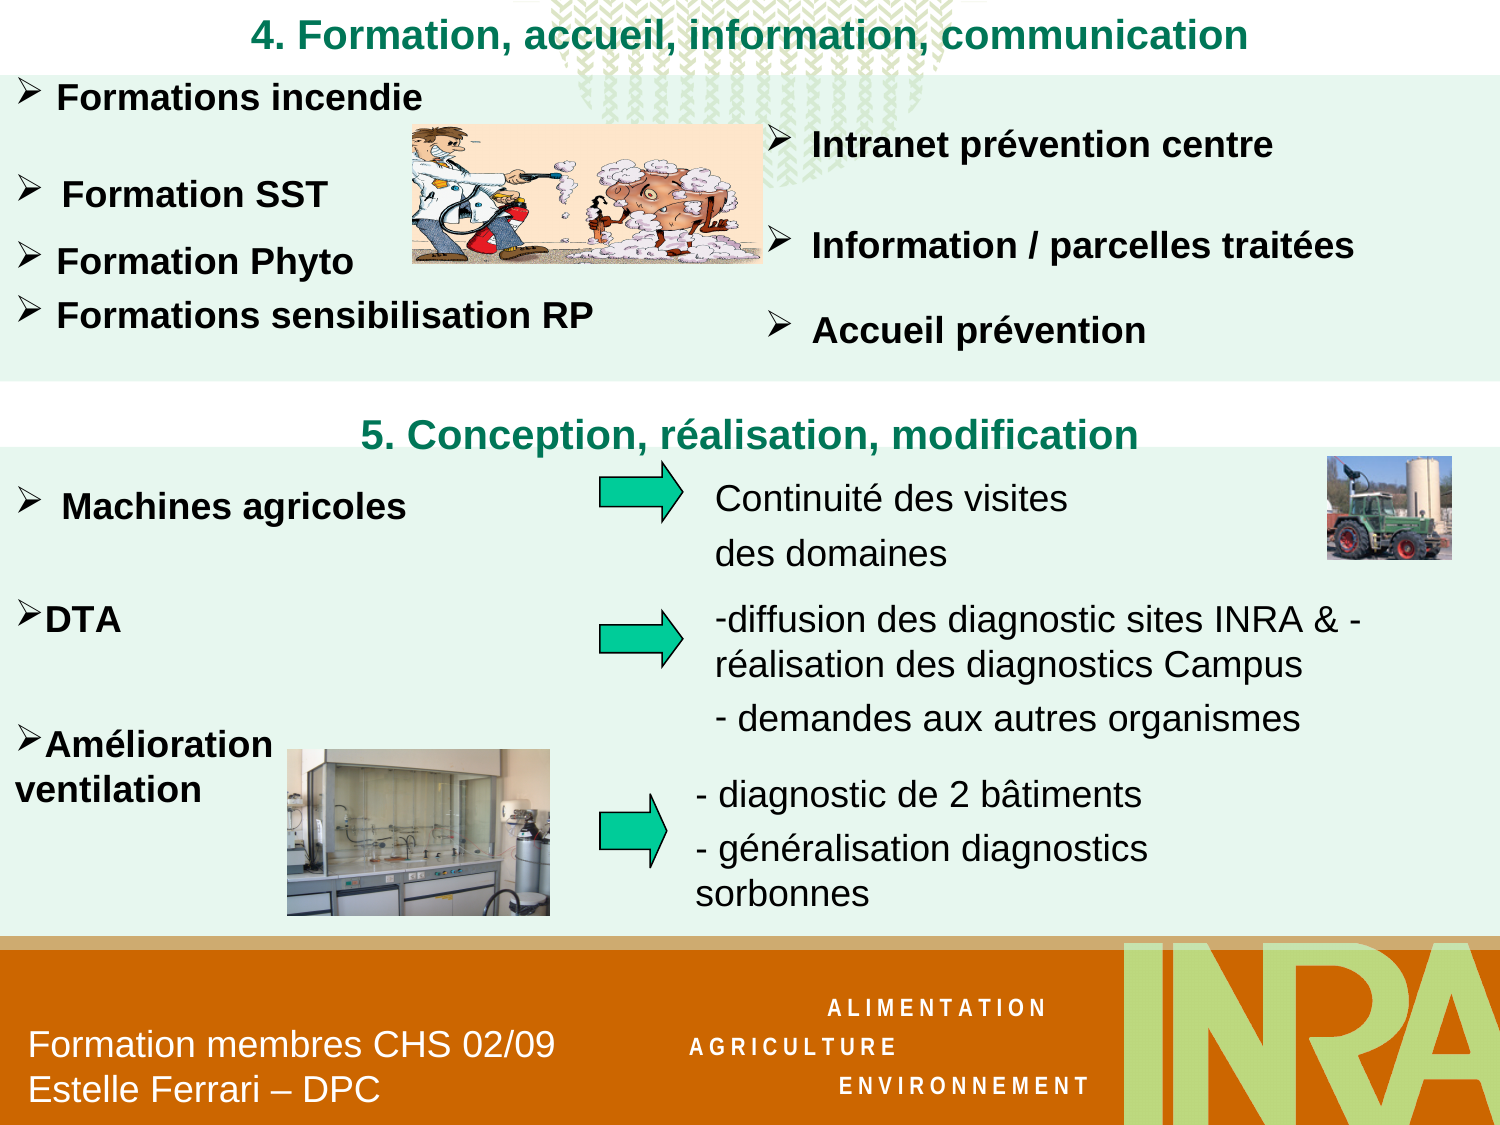

4. Formation, accueil, information, communication
 Formations incendie
Intranet prévention centre
Information / parcelles traitées
Formation SST
 Formation Phyto
 Formations sensibilisation RP
Accueil prévention
5. Conception, réalisation, modification
Continuité des visites
des domaines
Machines agricoles
DTA
diffusion des diagnostic sites INRA & - réalisation des diagnostics Campus
 demandes aux autres organismes
Amélioration ventilation
- diagnostic de 2 bâtiments
- généralisation diagnostics sorbonnes